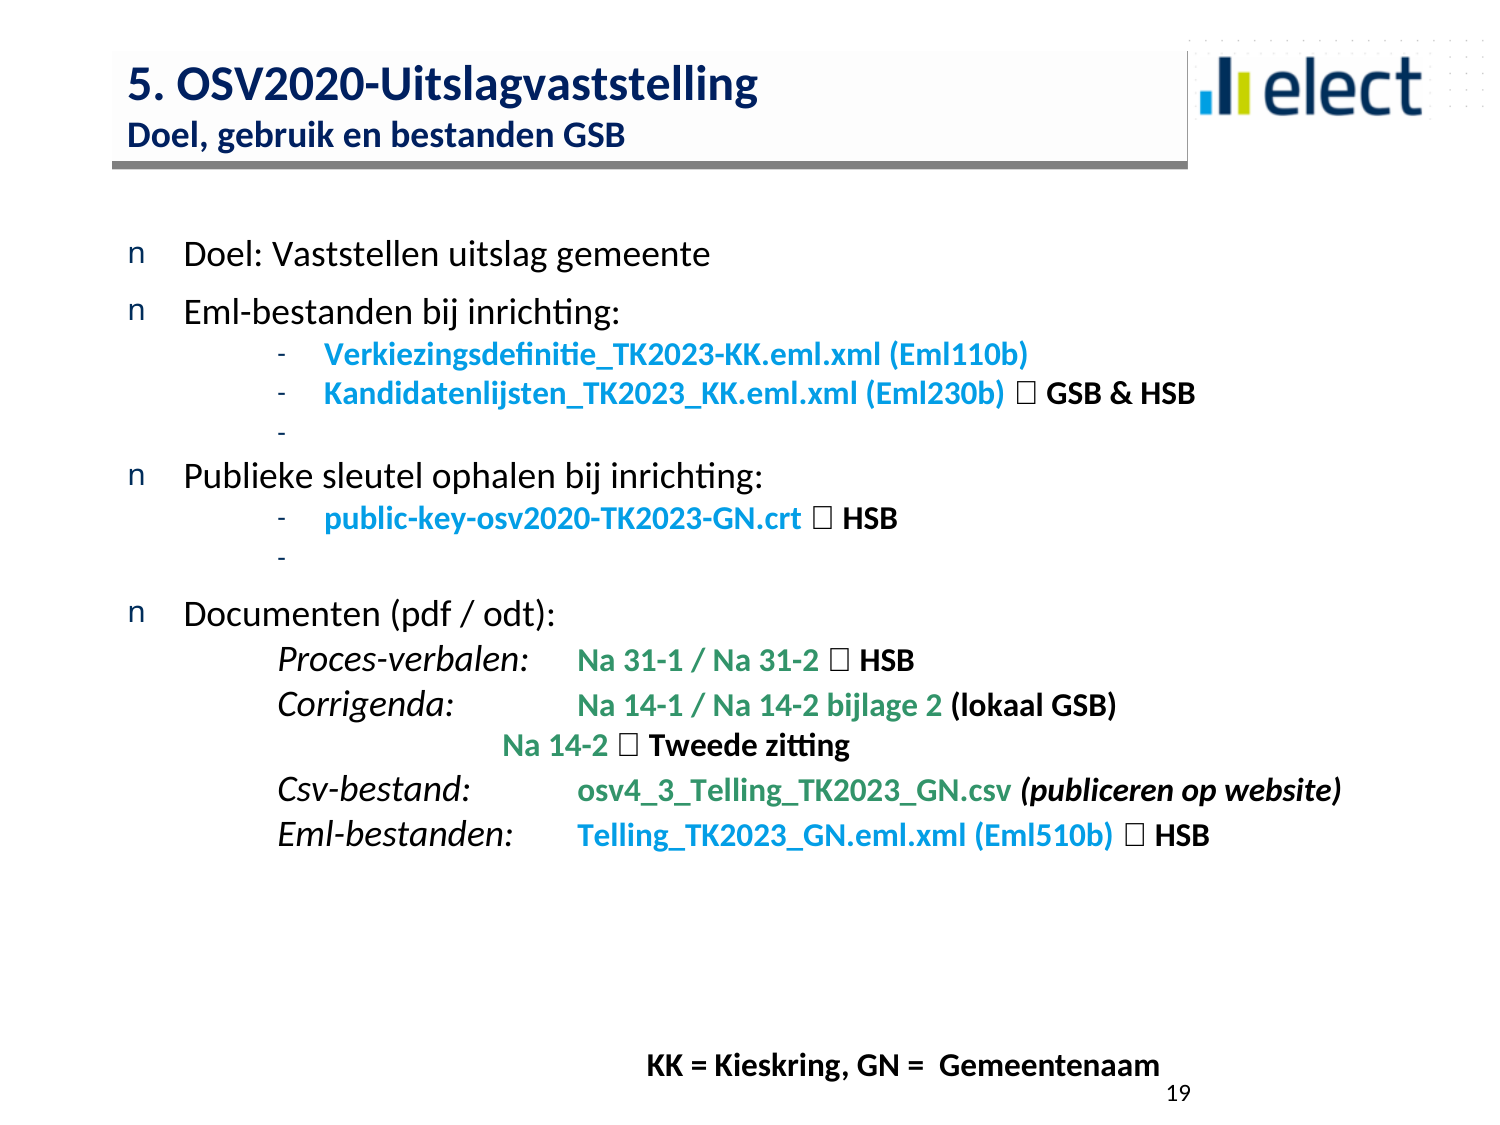

5. OSV2020-Uitslagvaststelling
Doel, gebruik en bestanden GSB
# Doel: Vaststellen uitslag gemeente
Eml-bestanden bij inrichting:
Verkiezingsdefinitie_TK2023-KK.eml.xml (Eml110b)
Kandidatenlijsten_TK2023_KK.eml.xml (Eml230b)  GSB & HSB
Publieke sleutel ophalen bij inrichting:
public-key-osv2020-TK2023-GN.crt  HSB
Documenten (pdf / odt):
Proces-verbalen: 	Na 31-1 / Na 31-2  HSB
Corrigenda: 		Na 14-1 / Na 14-2 bijlage 2 (lokaal GSB)
			Na 14-2  Tweede zitting
Csv-bestand:		osv4_3_Telling_TK2023_GN.csv (publiceren op website)
Eml-bestanden:	Telling_TK2023_GN.eml.xml (Eml510b)  HSB
KK = Kieskring, GN = Gemeentenaam